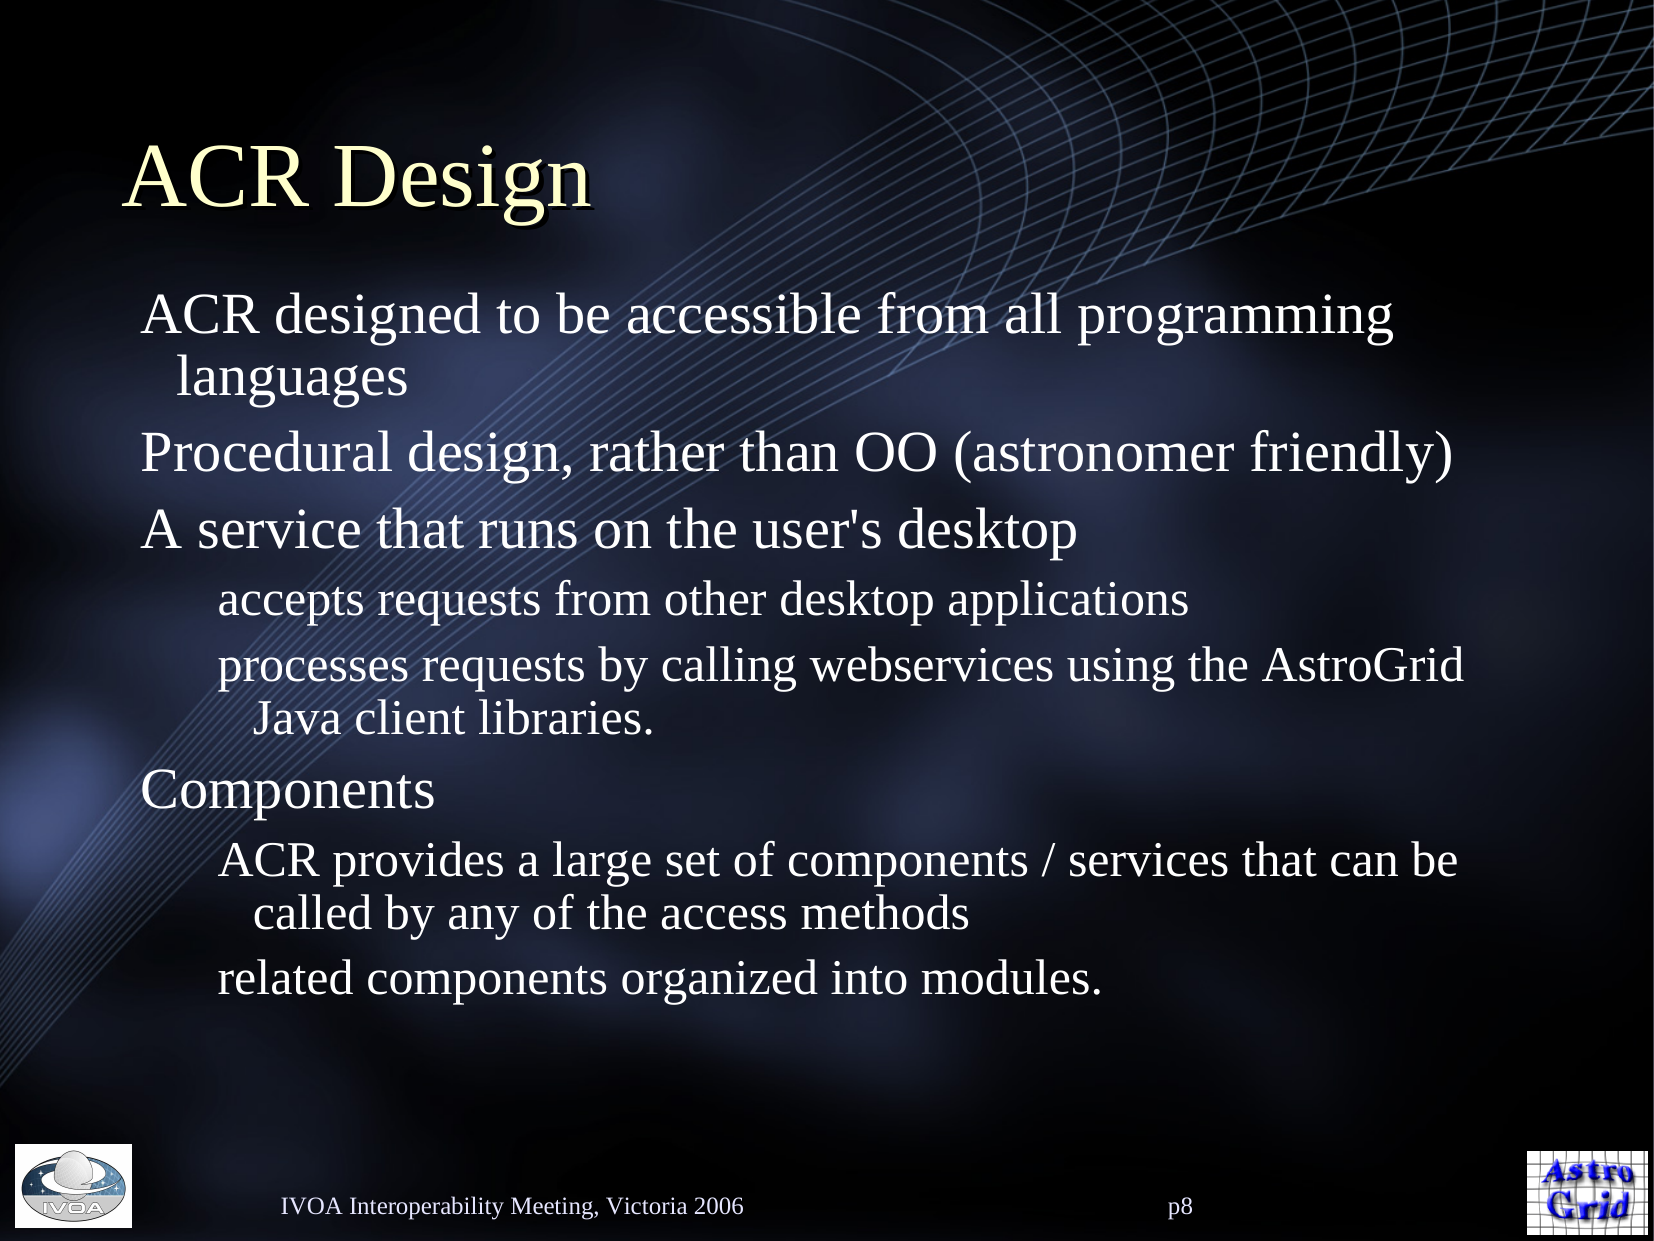

# ACR Design
ACR designed to be accessible from all programming languages
Procedural design, rather than OO (astronomer friendly)
A service that runs on the user's desktop
accepts requests from other desktop applications
processes requests by calling webservices using the AstroGrid Java client libraries.
Components
ACR provides a large set of components / services that can be called by any of the access methods
related components organized into modules.